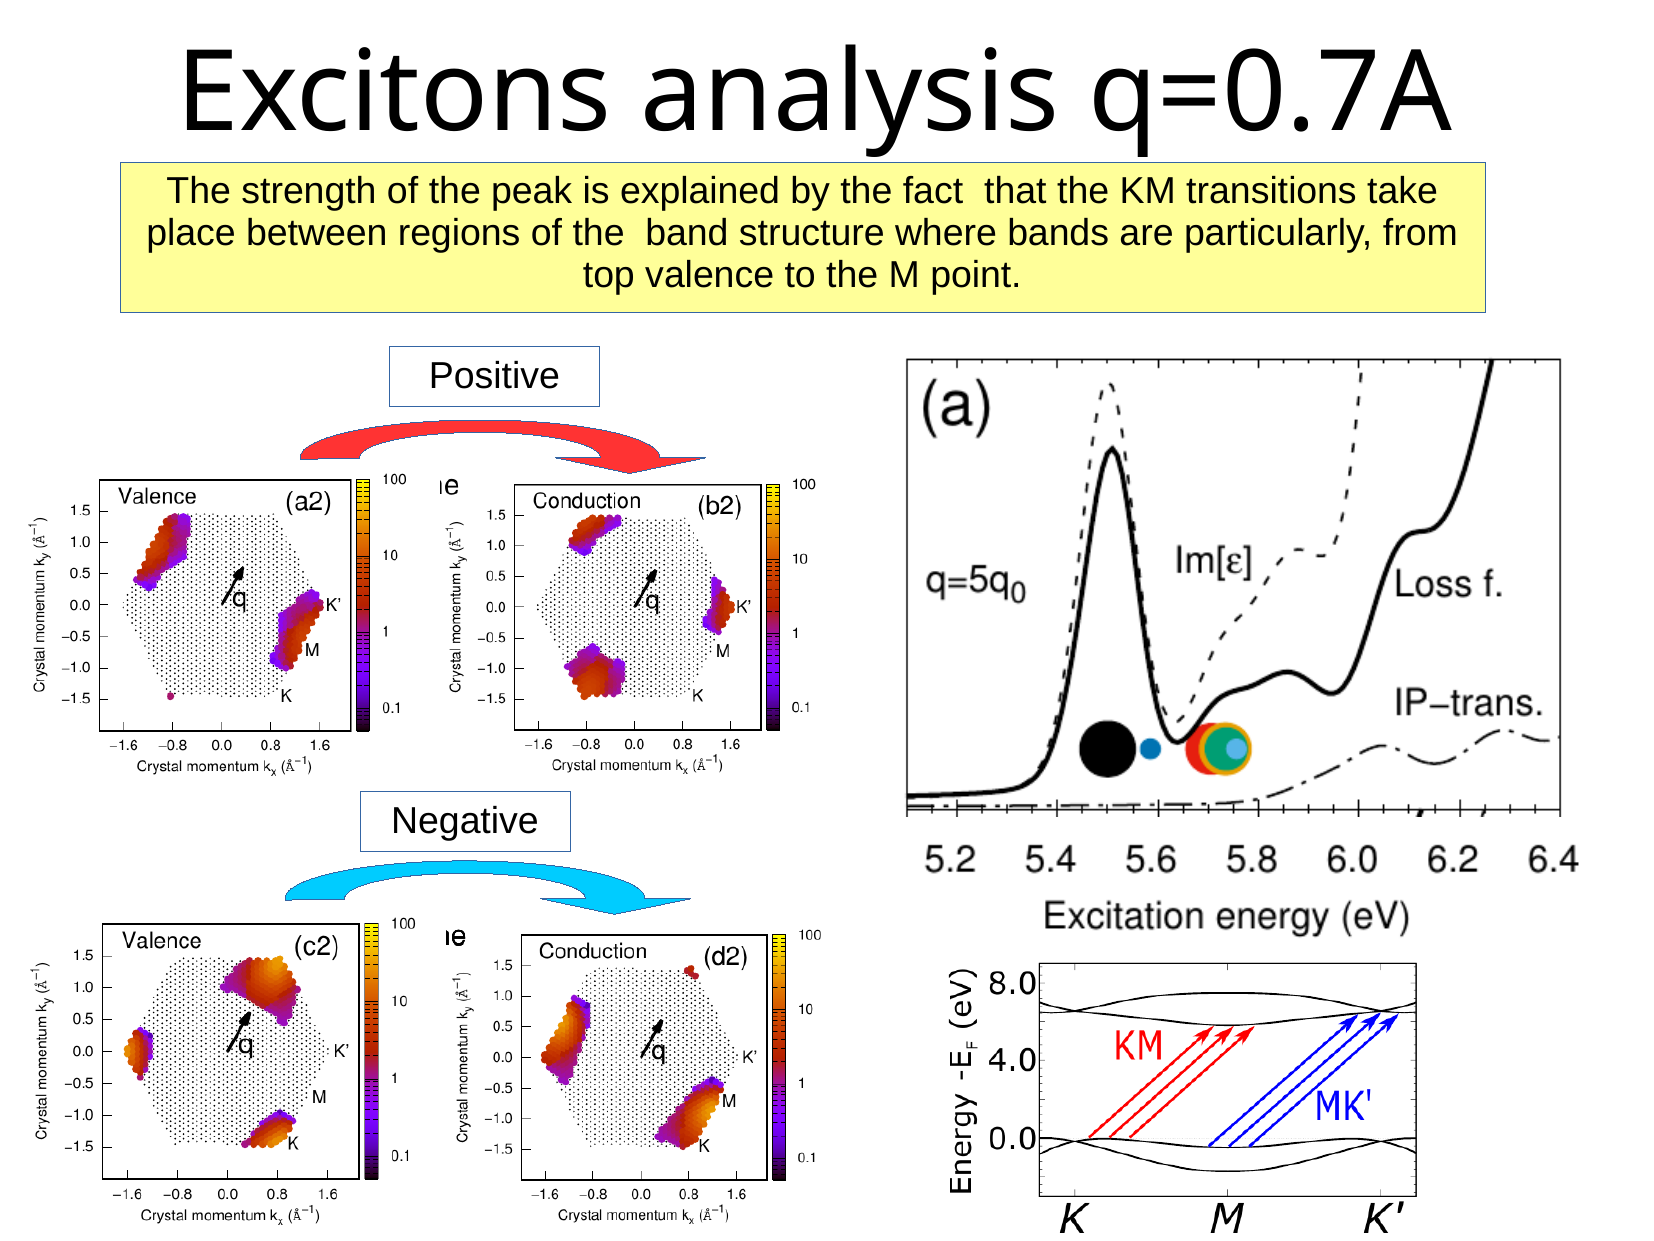

# Excitons analysis q=0.7A
The strength of the peak is explained by the fact that the KM transitions take place between regions of the band structure where bands are particularly, from top valence to the M point.
Positive
Negative